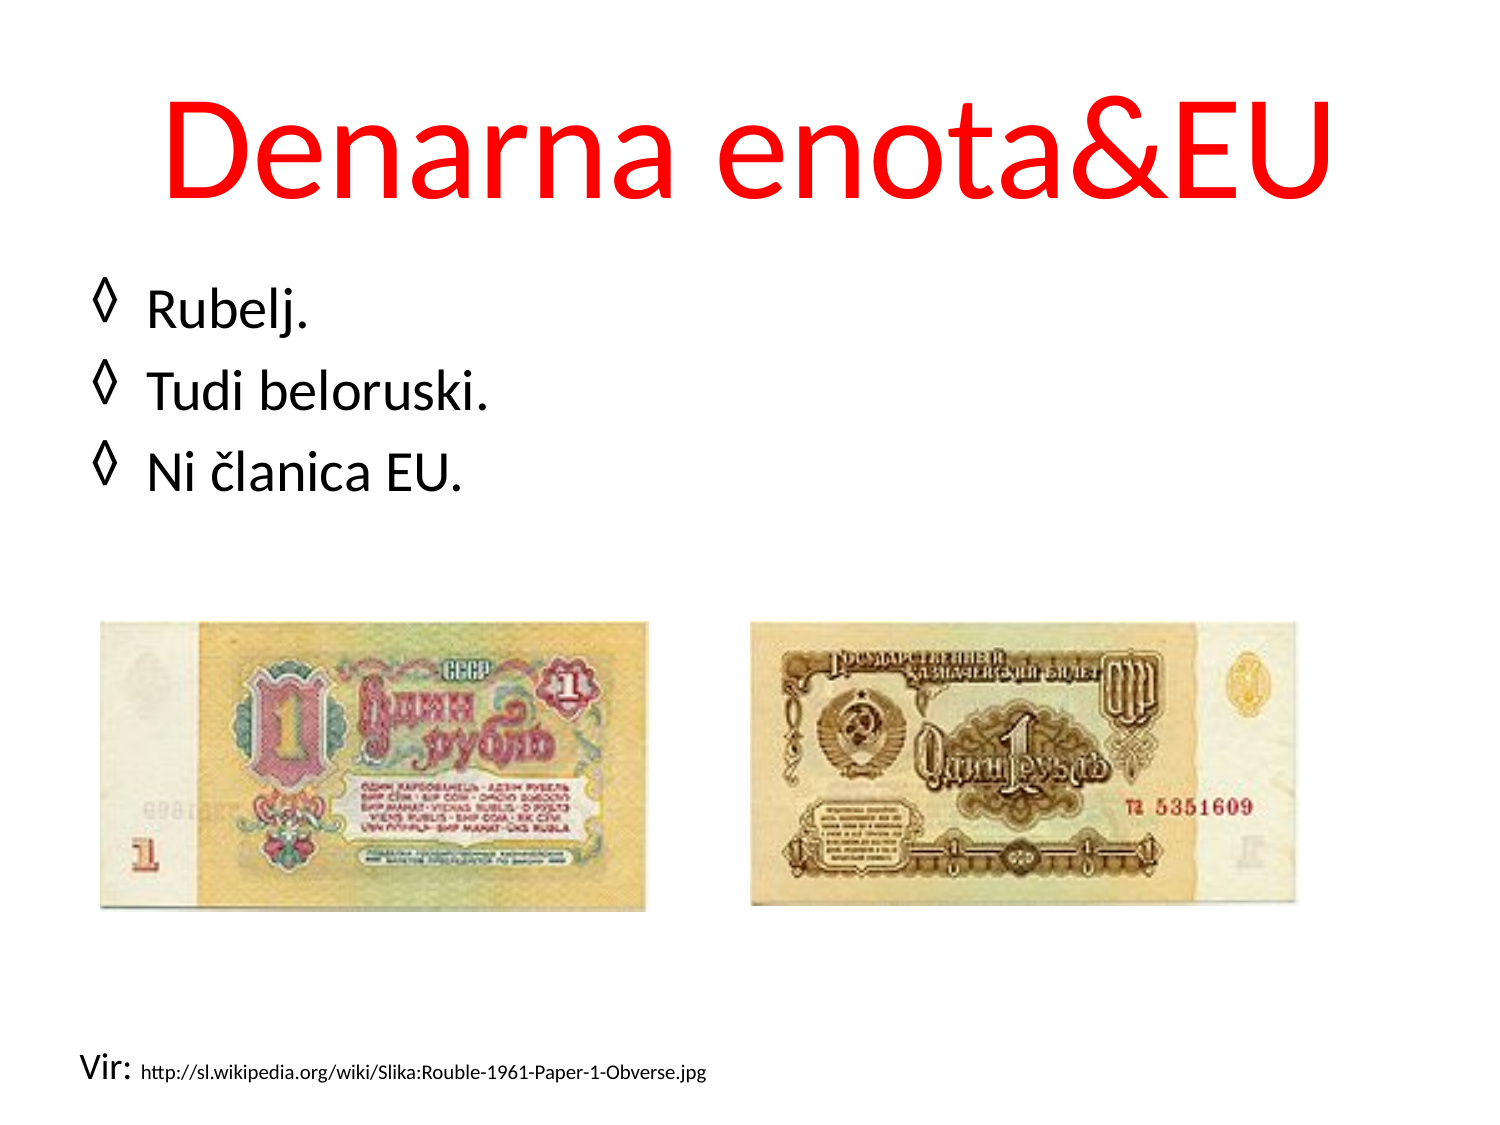

# Denarna enota&EU
Rubelj.
Tudi beloruski.
Ni članica EU.
Vir: http://sl.wikipedia.org/wiki/Slika:Rouble-1961-Paper-1-Obverse.jpg